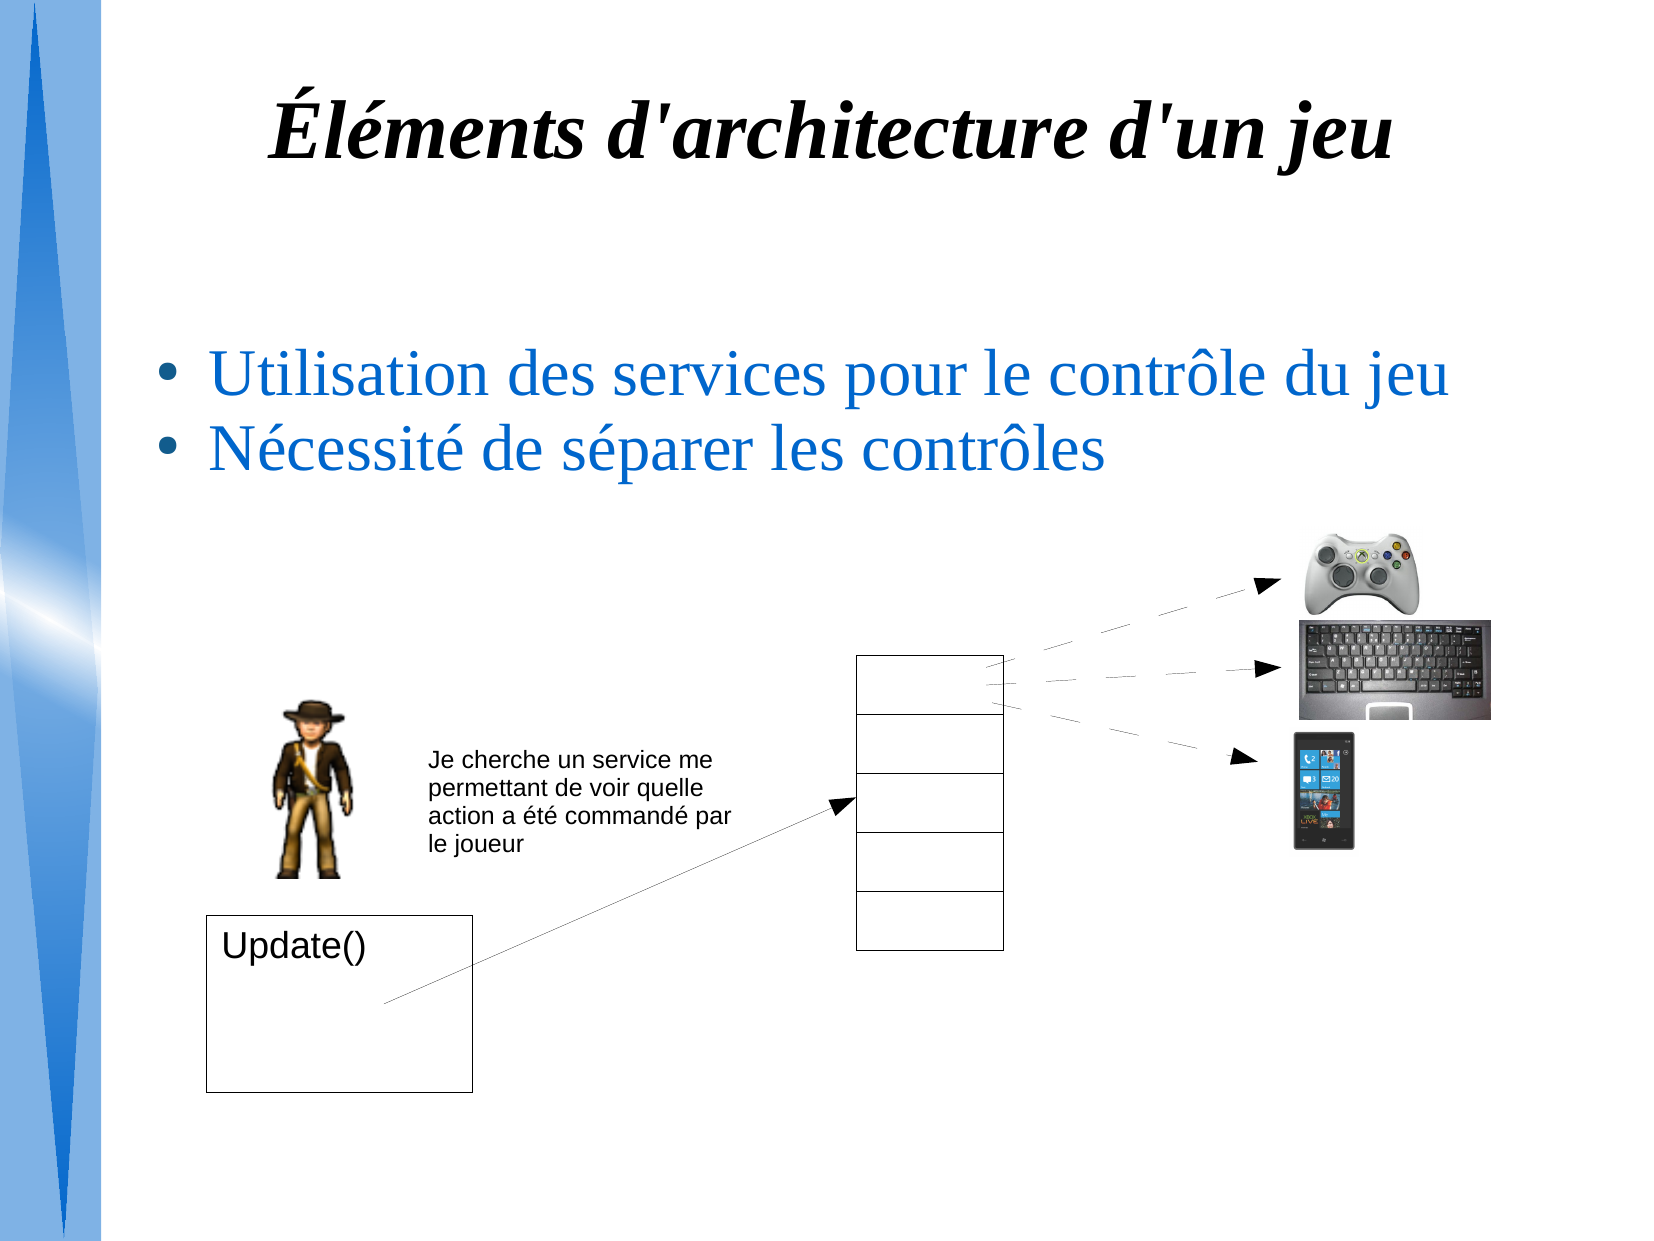

# Éléments d'architecture d'un jeu
Utilisation des services pour le contrôle du jeu
Nécessité de séparer les contrôles
Je cherche un service me permettant de voir quelle action a été commandé par le joueur
Update()